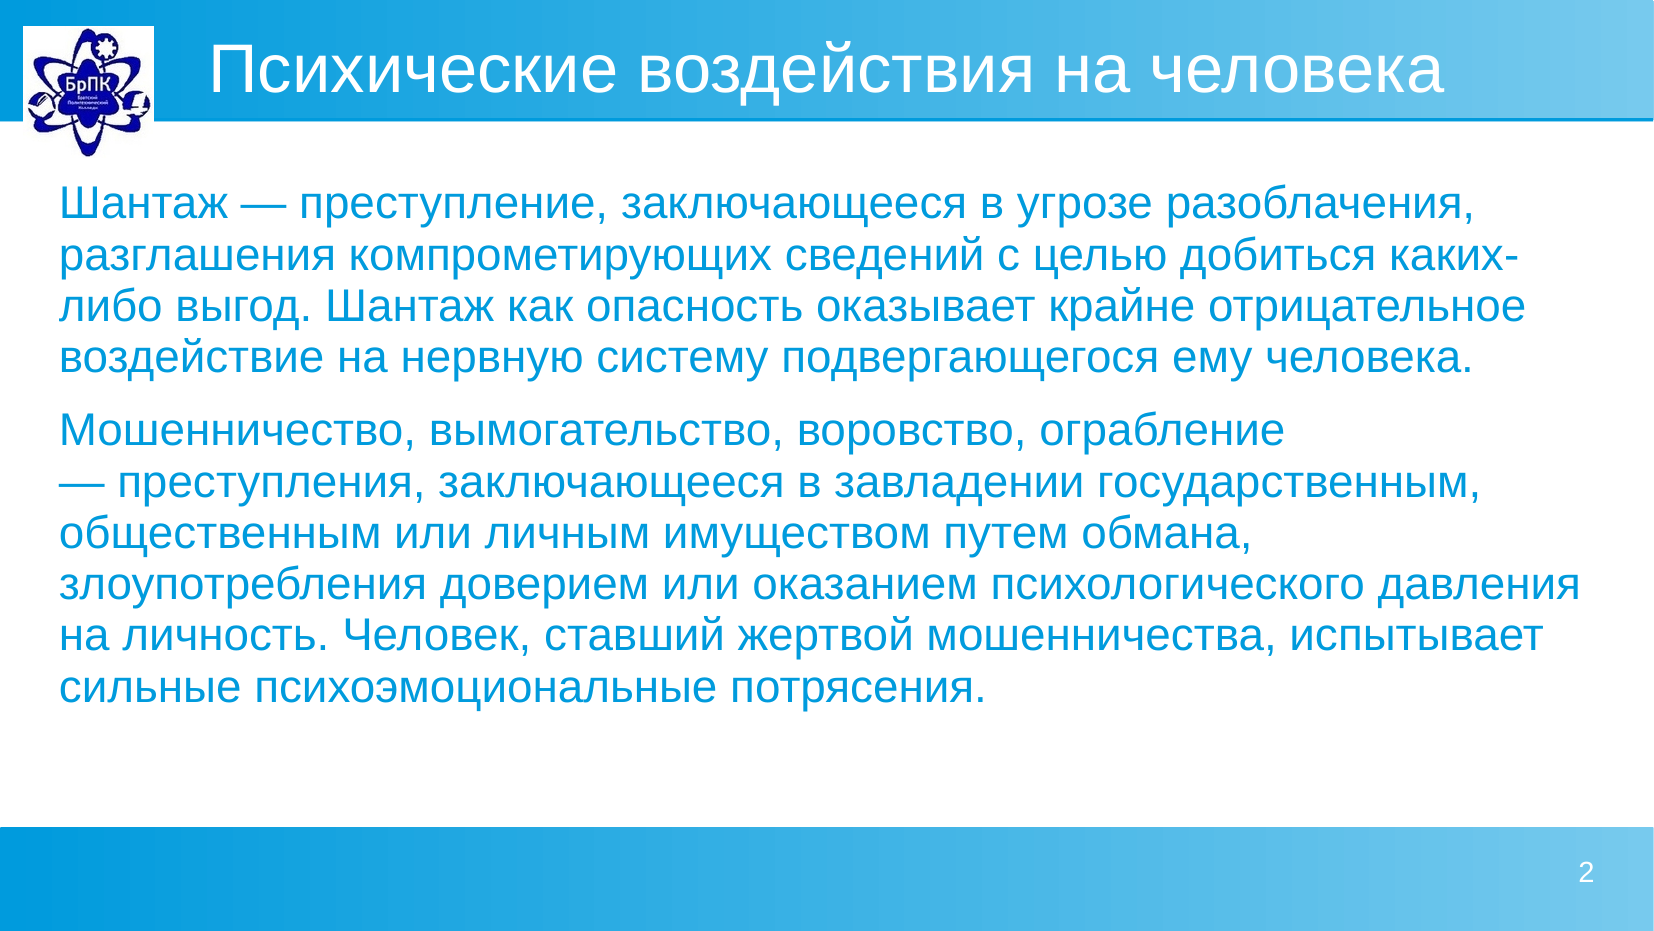

# Психические воздействия на человека
Шантаж — преступление, заключающееся в угрозе разоблачения, разглашения компрометирующих сведений с целью добиться каких-либо выгод. Шантаж как опасность оказывает крайне отрицательное воздействие на нервную систему подвергающегося ему человека.
Мошенничество, вымогательство, воровство, ограбление — преступления, заключающееся в завладении государственным, общественным или личным имуществом путем обмана, злоупотребления доверием или оказанием психологического давления на личность. Человек, ставший жертвой мошенничества, испытывает сильные психоэмоциональные потрясения.
2